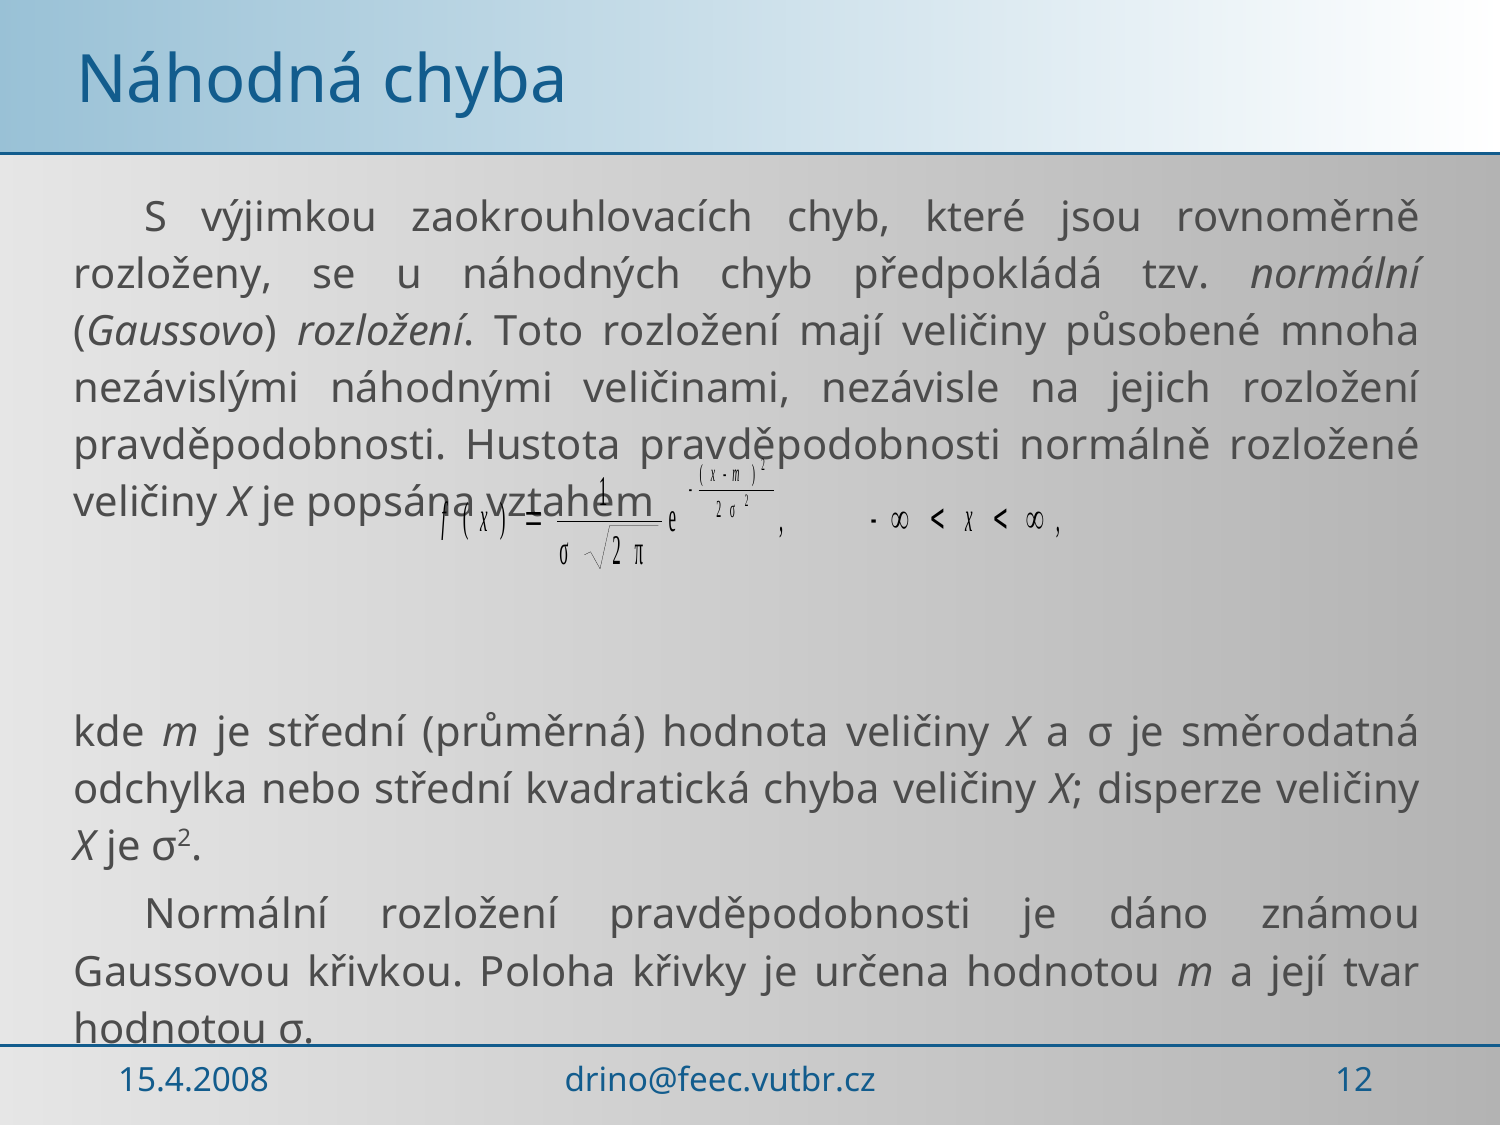

# Náhodná chyba
S výjimkou zaokrouhlovacích chyb, které jsou rovnoměrně rozloženy, se u náhodných chyb předpokládá tzv. normální (Gaussovo) rozložení. Toto rozložení mají veličiny působené mnoha nezávislými náhodnými veličinami, nezávisle na jejich rozložení pravděpodobnosti. Hustota pravděpodobnosti normálně rozložené veličiny X je popsána vztahem
kde m je střední (průměrná) hodnota veličiny X a σ je směrodatná odchylka nebo střední kvadratická chyba veličiny X; disperze veličiny X je σ2.
Normální rozložení pravděpodobnosti je dáno známou Gaussovou křivkou. Poloha křivky je určena hodnotou m a její tvar hodnotou σ.
15.4.2008
drino@feec.vutbr.cz